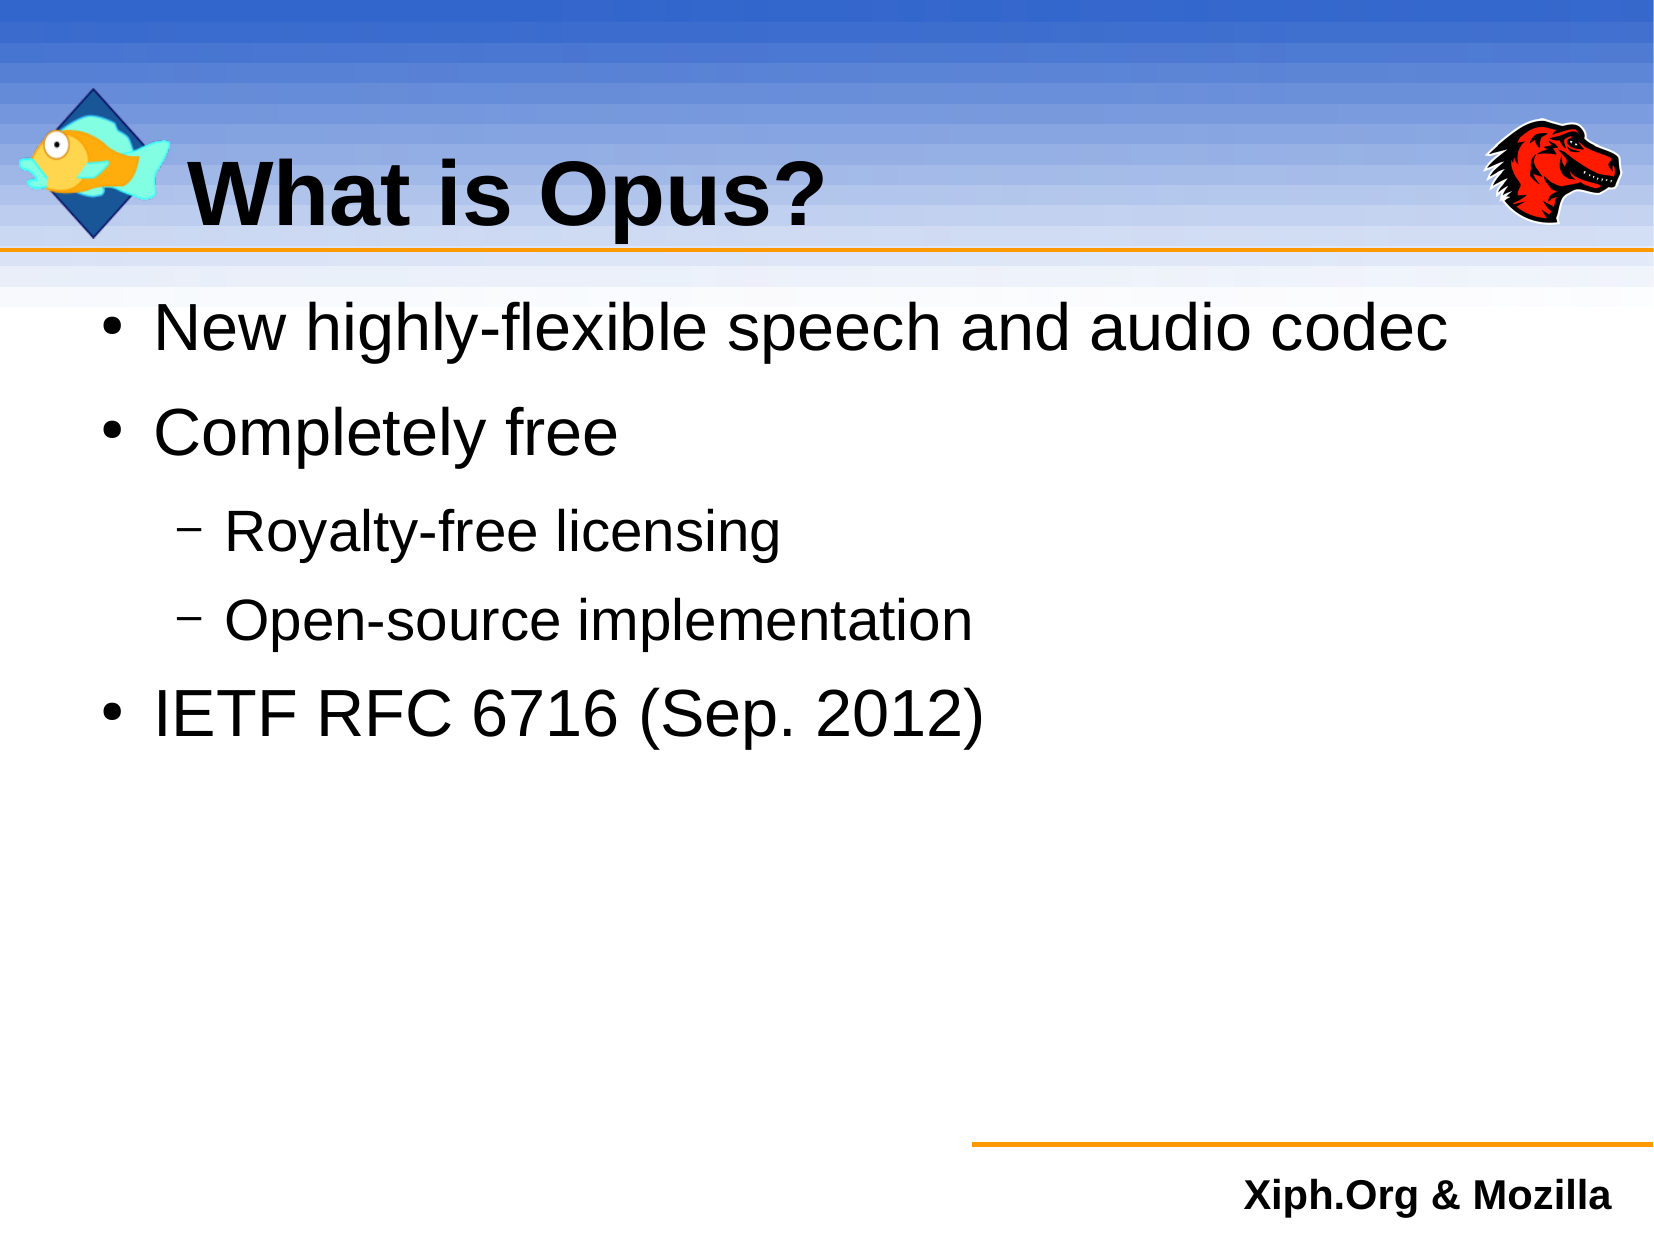

# What is Opus?
New highly-flexible speech and audio codec
Completely free
Royalty-free licensing
Open-source implementation
IETF RFC 6716 (Sep. 2012)